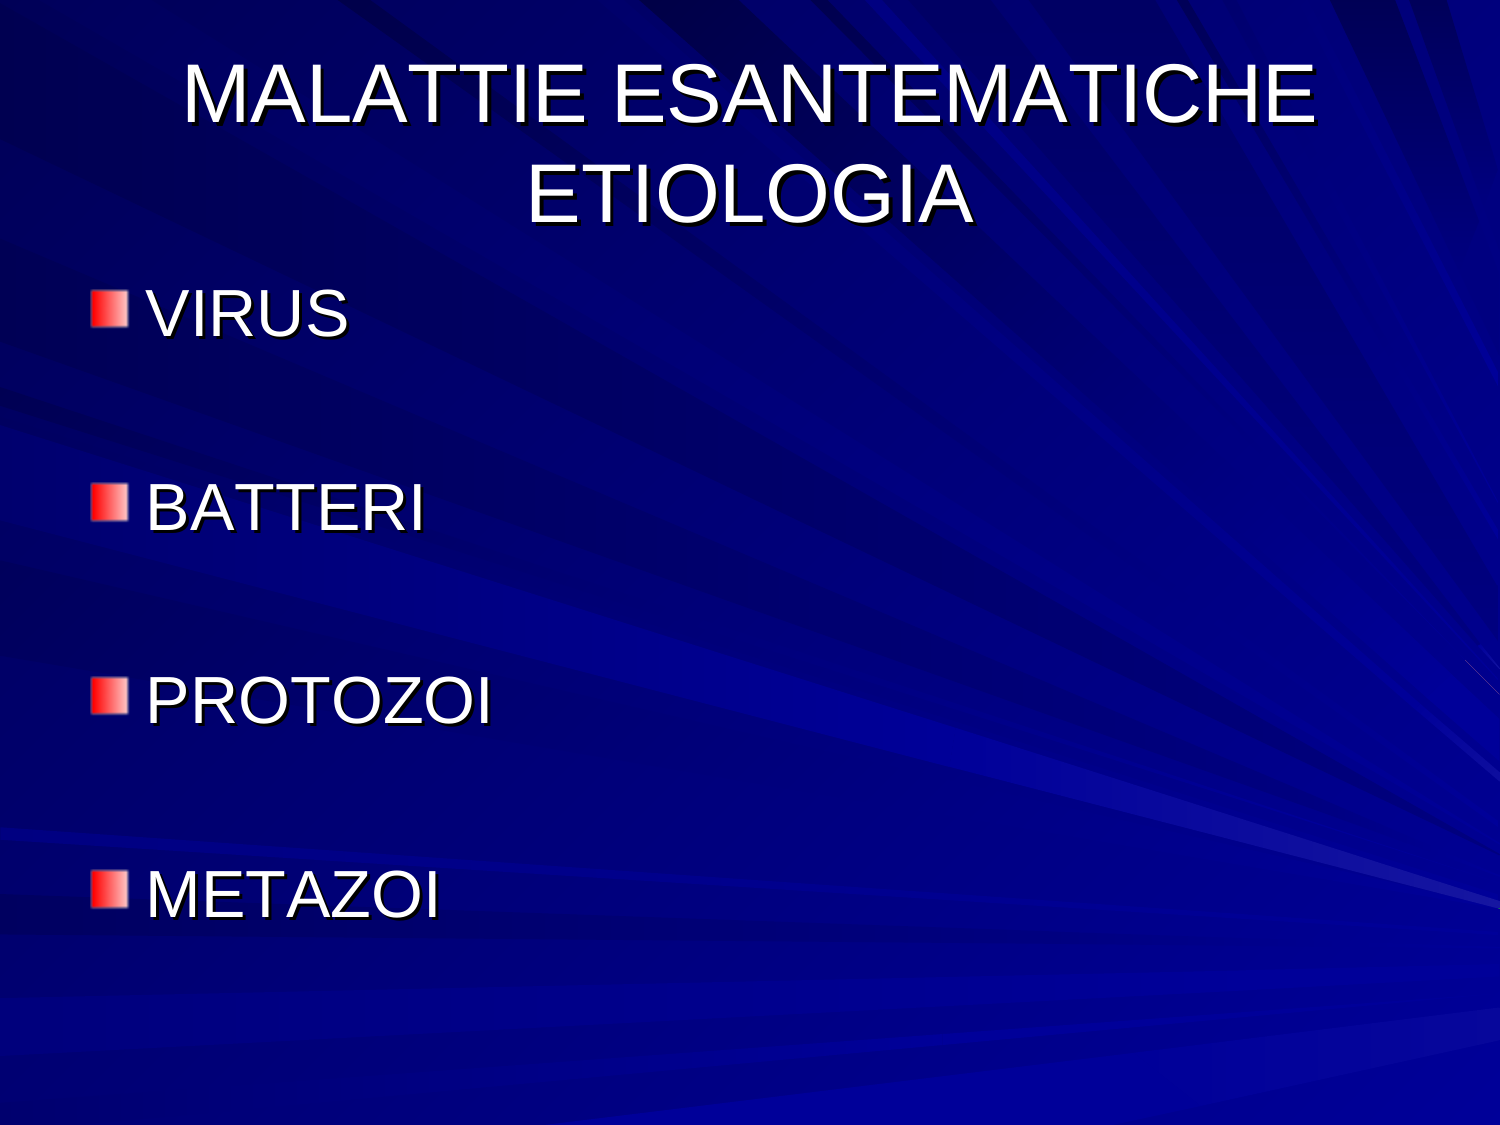

# MALATTIE ESANTEMATICHE ETIOLOGIA
VIRUS
BATTERI
PROTOZOI
METAZOI